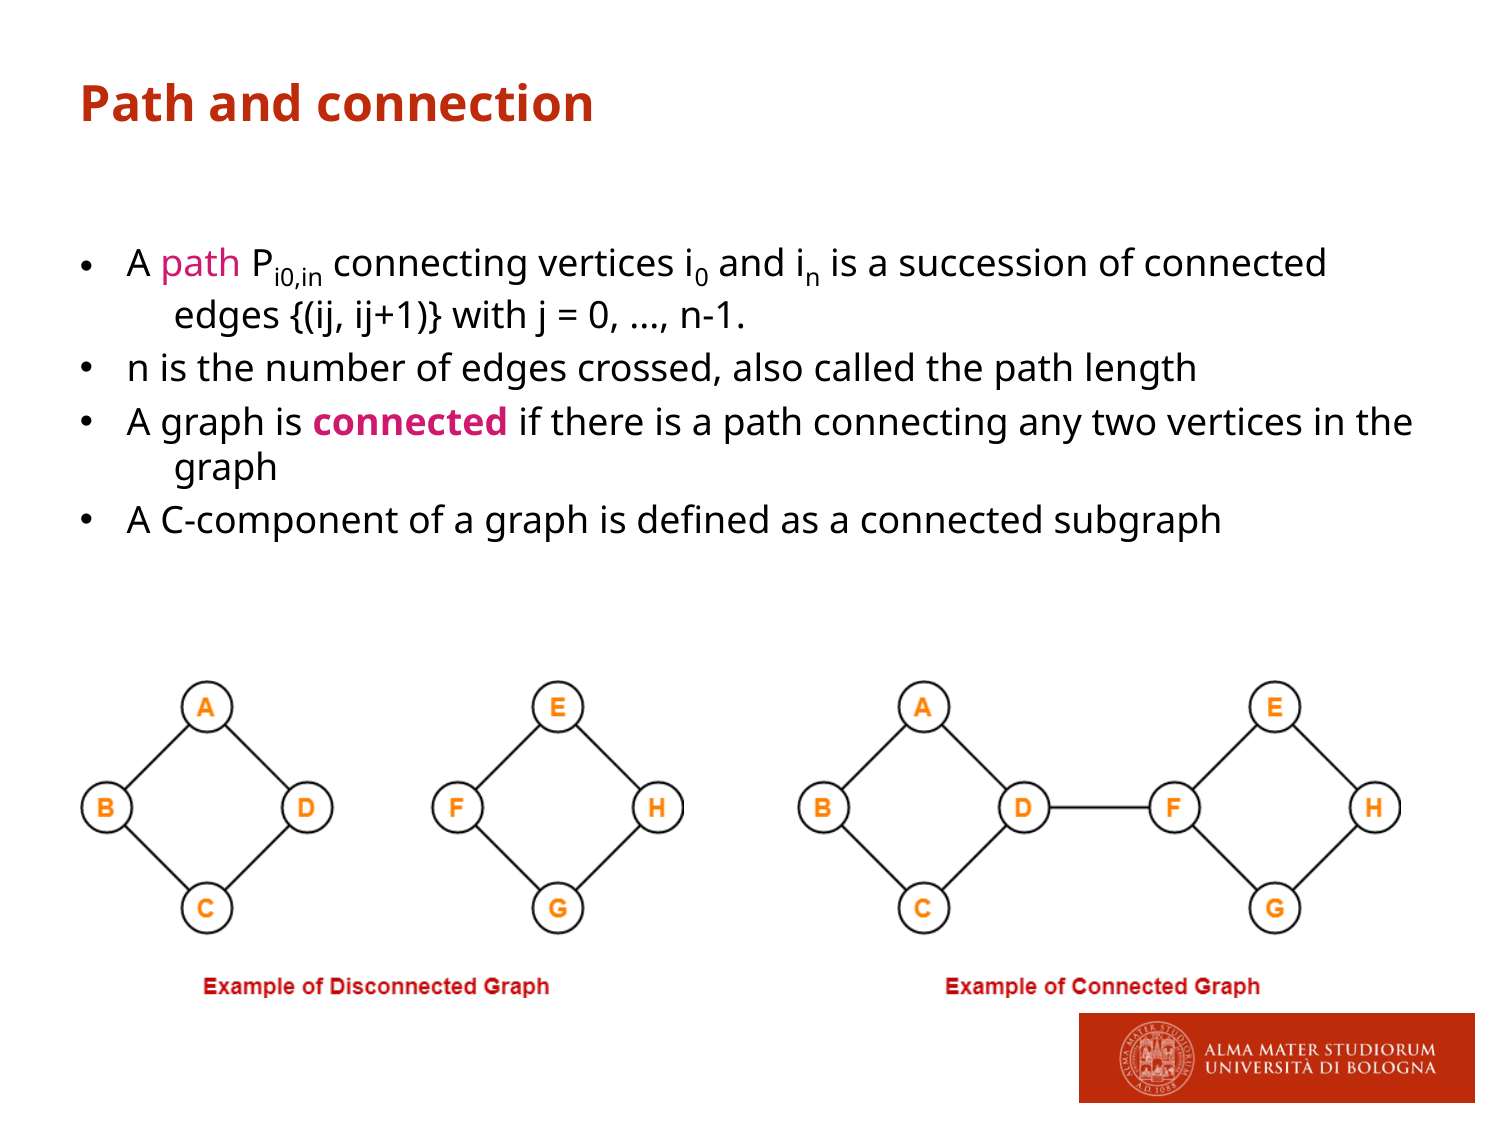

# Path and connection
A path Pi0,in connecting vertices i0 and in is a succession of connected edges {(ij, ij+1)} with j = 0, ..., n-1.
n is the number of edges crossed, also called the path length
A graph is connected if there is a path connecting any two vertices in the graph
A C-component of a graph is defined as a connected subgraph